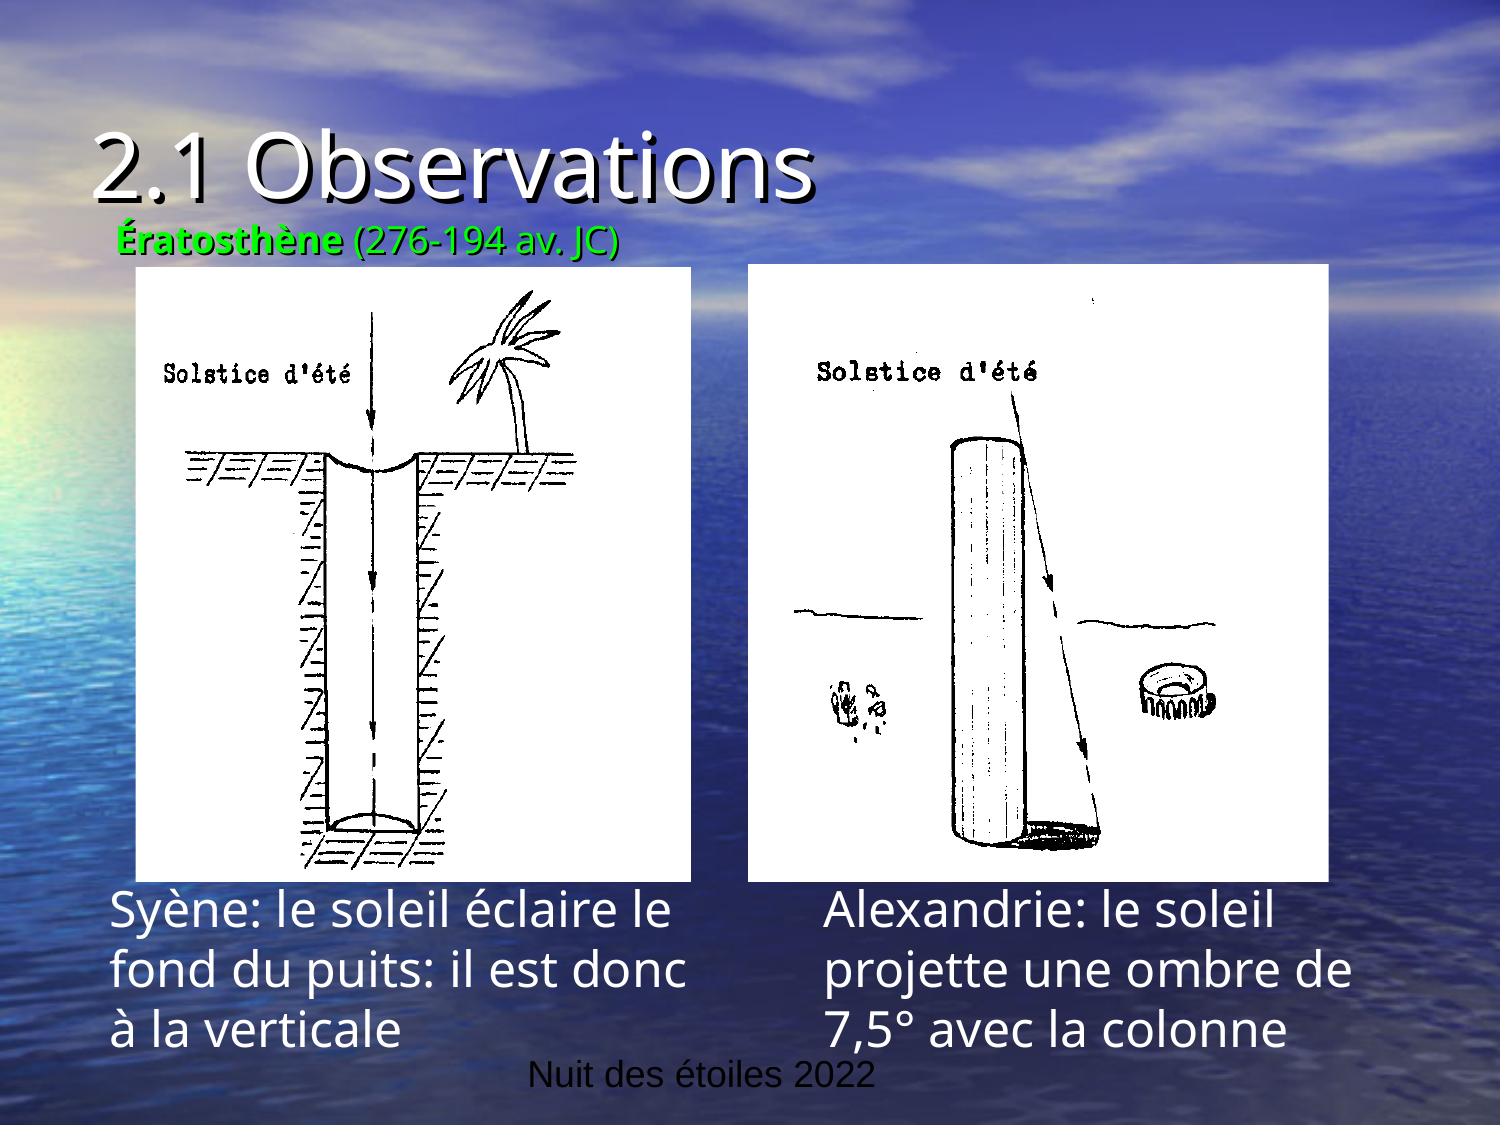

# 2.1 Observations
Ératosthène (276-194 av. JC)
Syène: le soleil éclaire le fond du puits: il est donc à la verticale
Alexandrie: le soleil projette une ombre de 7,5° avec la colonne
Nuit des étoiles 2022